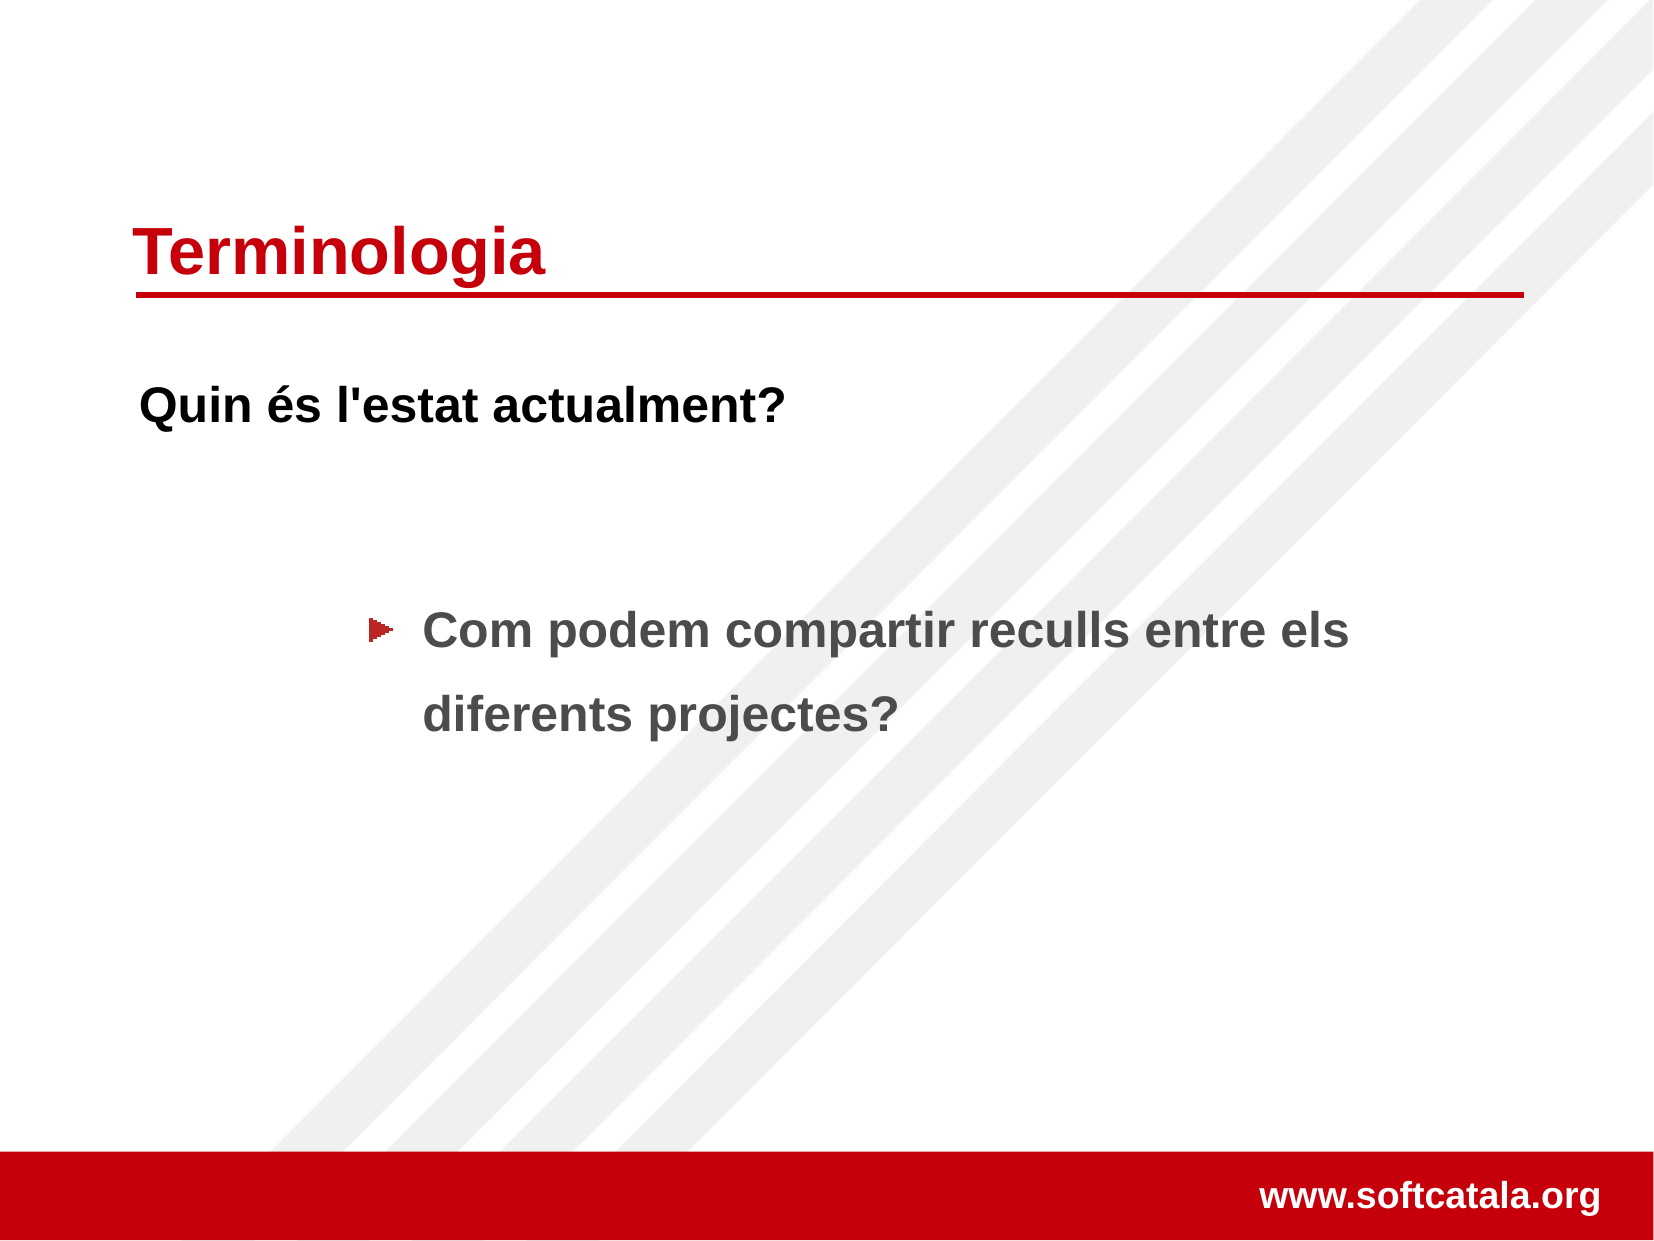

Terminologia
Quin és l'estat actualment?
Com podem compartir reculls entre els diferents projectes?
 www.softcatala.org